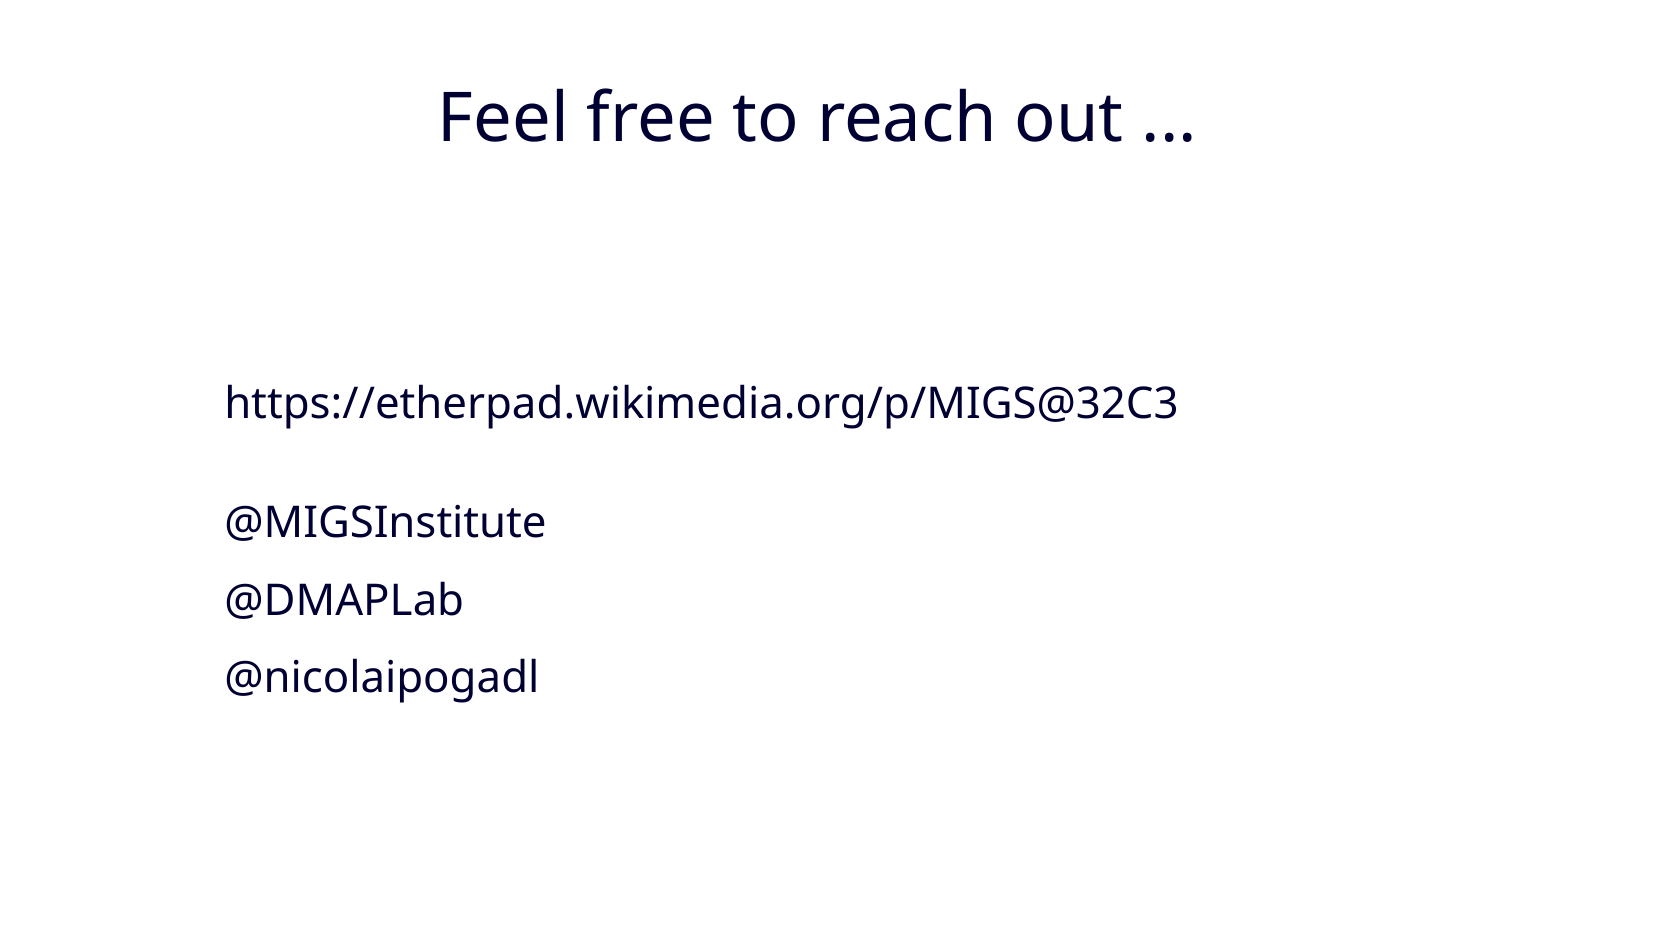

# Feel free to reach out ...
https://etherpad.wikimedia.org/p/MIGS@32C3
@MIGSInstitute
@DMAPLab
@nicolaipogadl